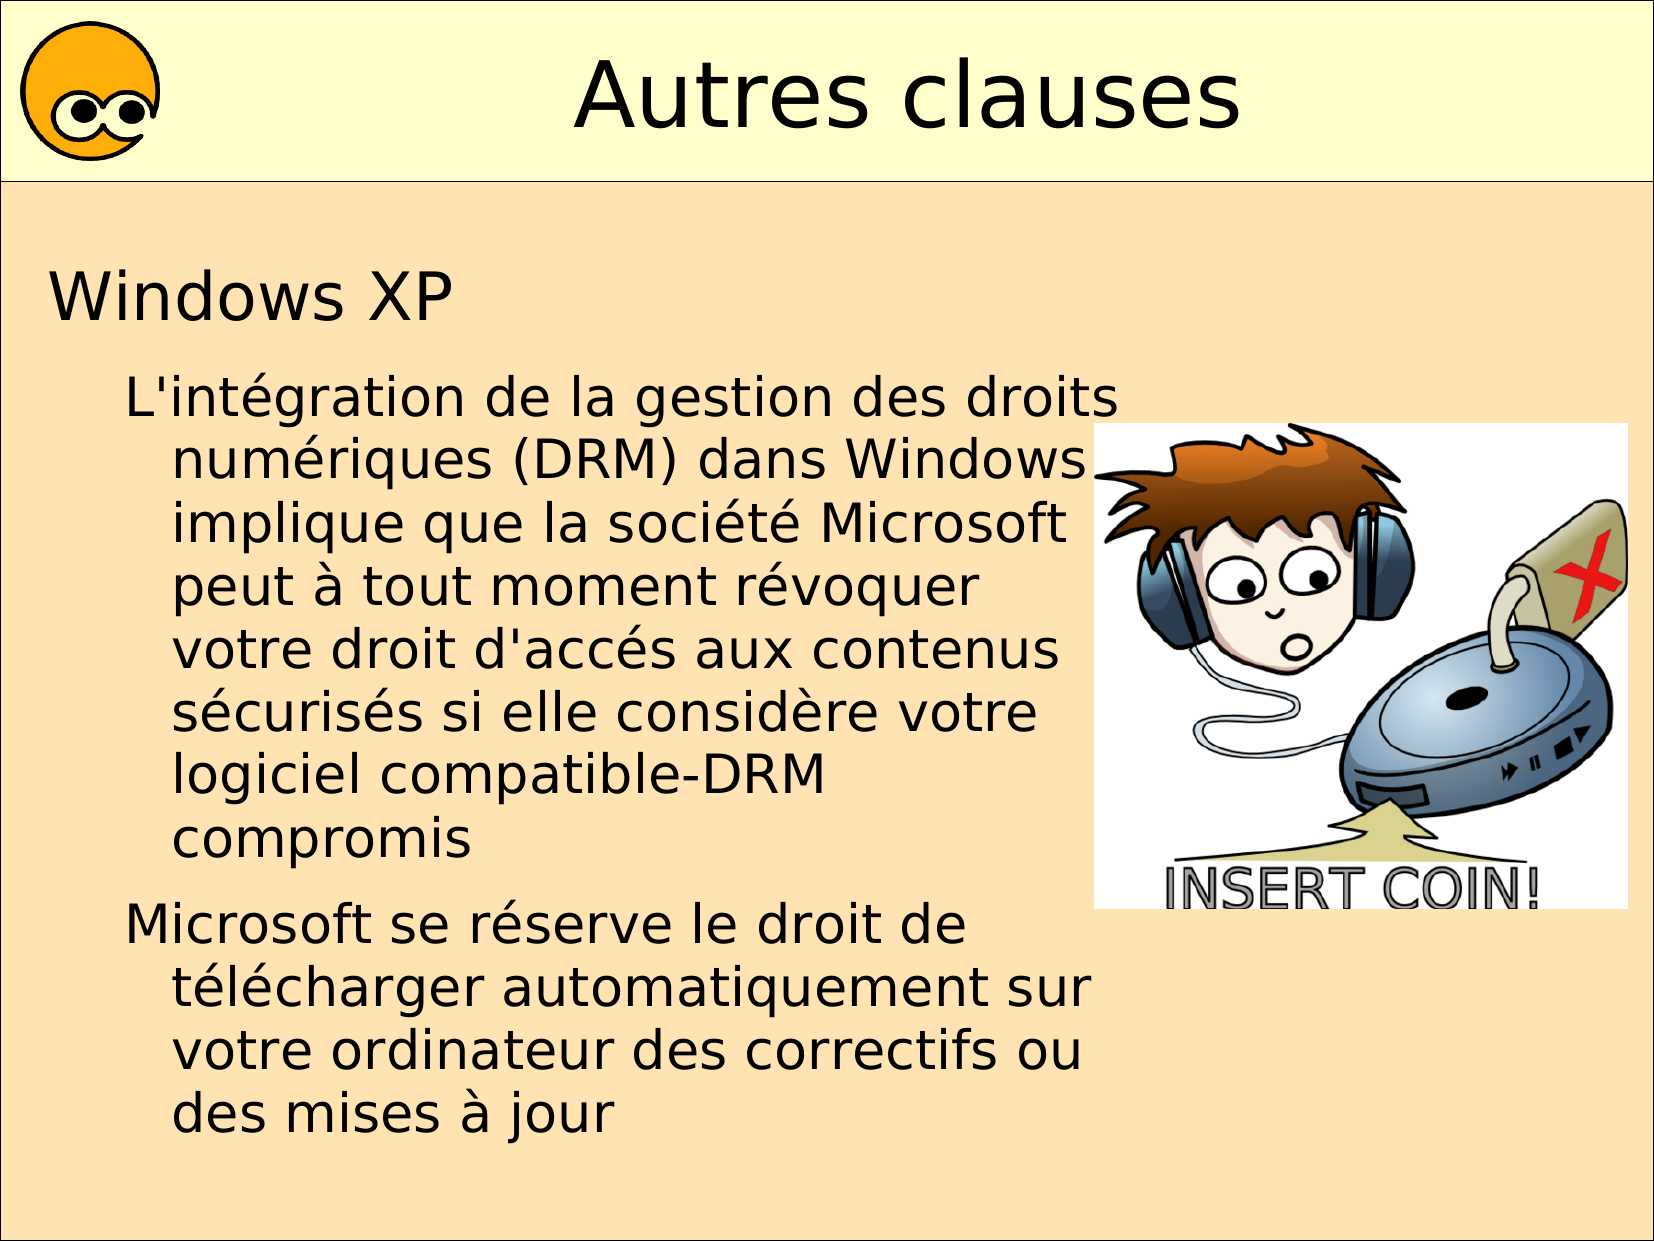

# Autres clauses
Windows XP
L'intégration de la gestion des droits numériques (DRM) dans Windows implique que la société Microsoft peut à tout moment révoquer votre droit d'accés aux contenus sécurisés si elle considère votre logiciel compatible-DRM compromis
Microsoft se réserve le droit de télécharger automatiquement sur votre ordinateur des correctifs ou des mises à jour